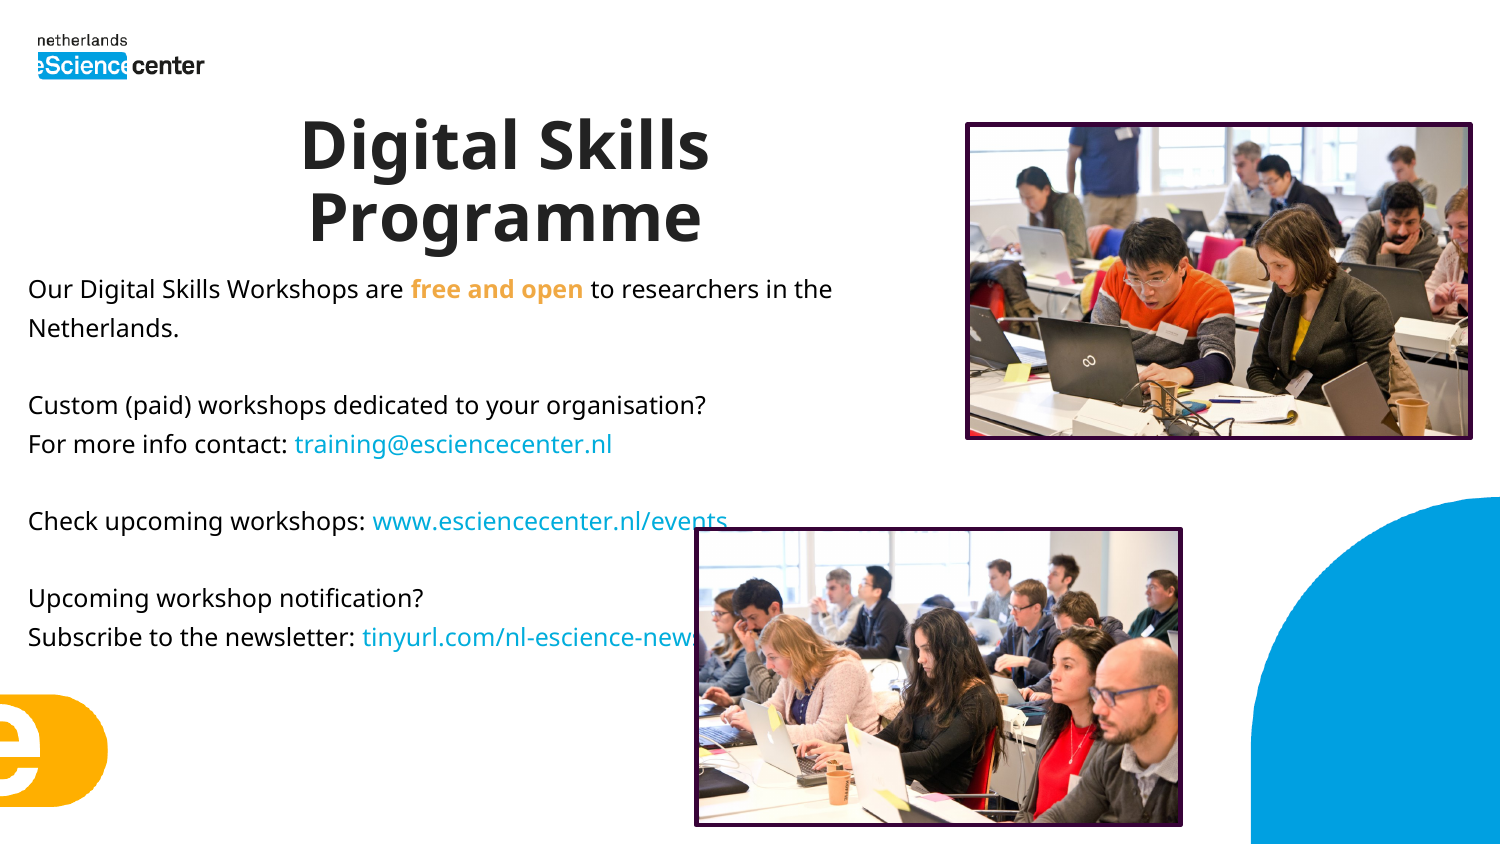

# Digital Skills Programme​​​
Our Digital Skills Workshops are free and open to researchers in the Netherlands.​
​
Custom (paid) workshops dedicated to your organisation?
For more info contact:​ training@esciencecenter.nl​
​
Check upcoming workshops: ​www.esciencecenter.nl/events
Upcoming workshop notification?
Subscribe to the newsletter: ​tinyurl.com/nl-escience-news